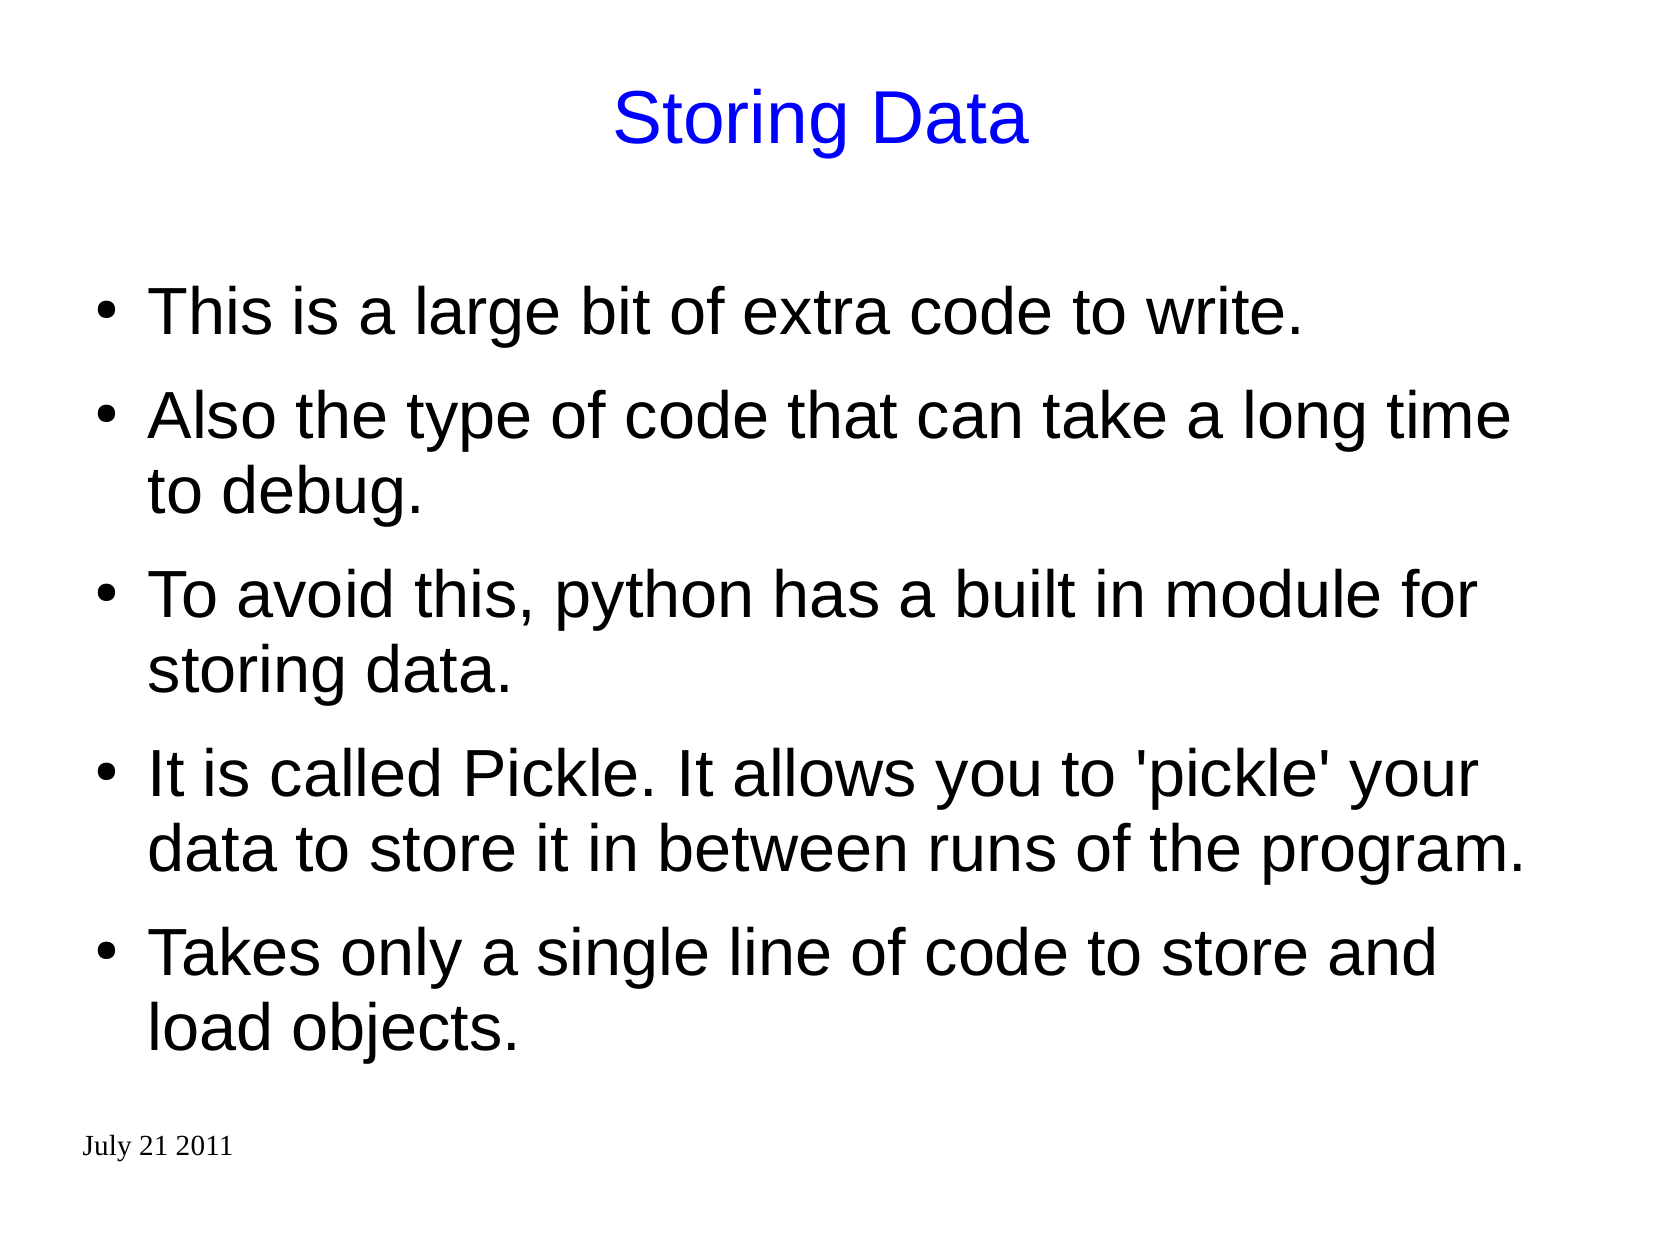

# Storing Data
This is a large bit of extra code to write.
Also the type of code that can take a long time to debug.
To avoid this, python has a built in module for storing data.
It is called Pickle. It allows you to 'pickle' your data to store it in between runs of the program.
Takes only a single line of code to store and load objects.
July 21 2011